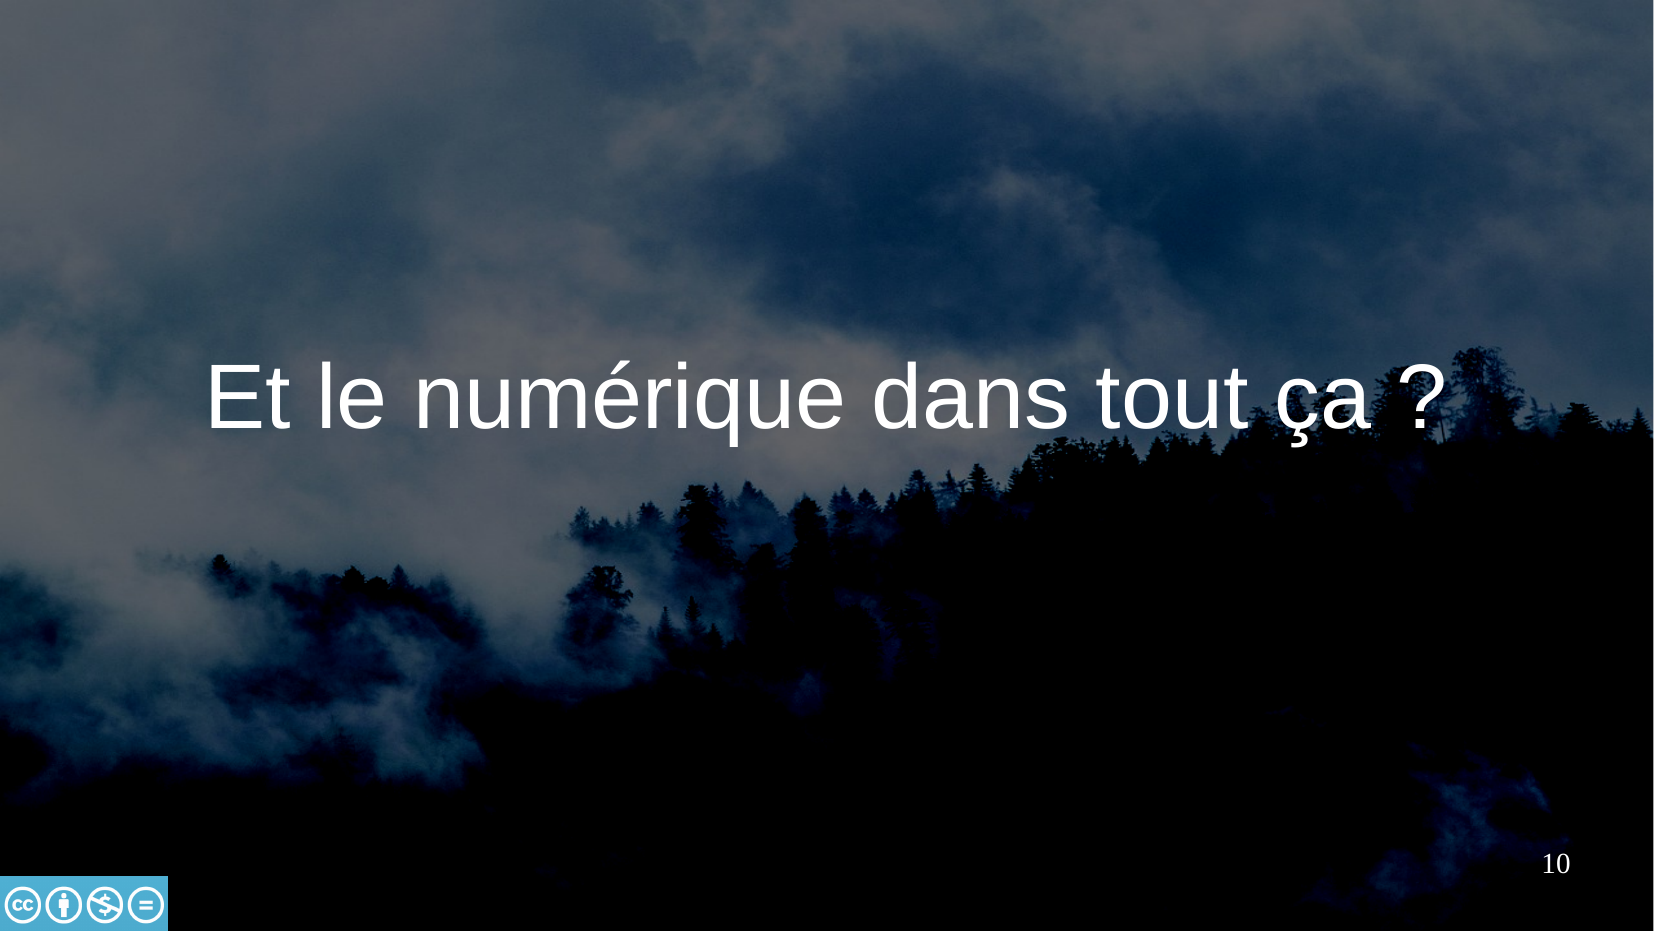

# Et le numérique dans tout ça ?
10